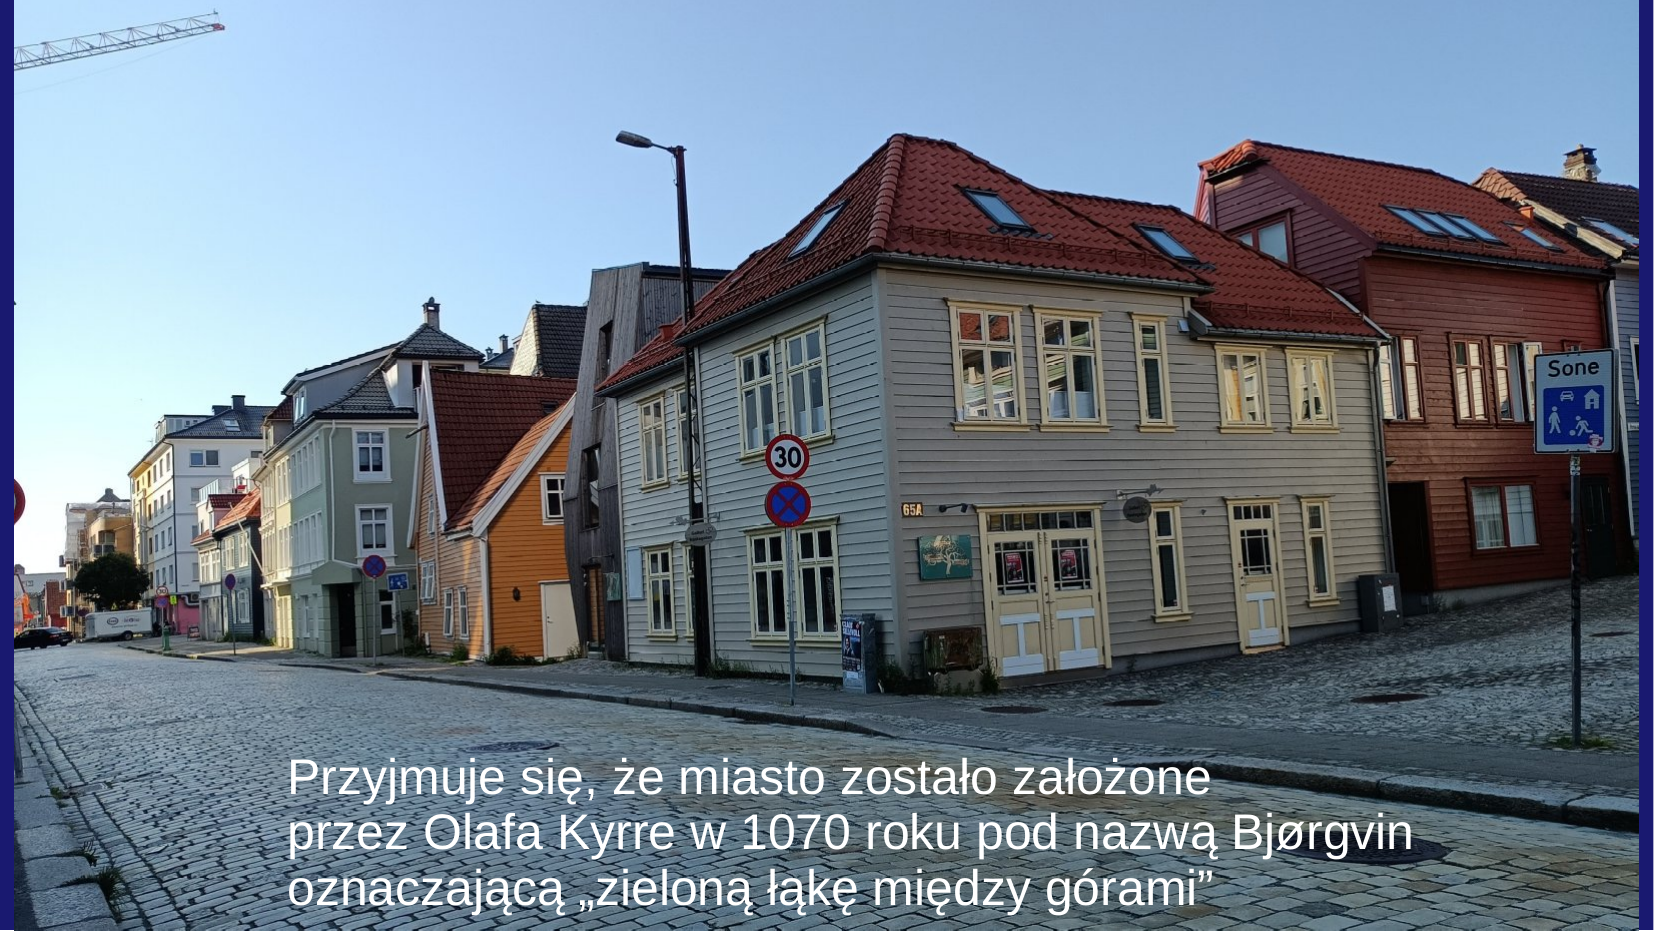

#
 Przyjmuje się, że miasto zostało założone
 przez Olafa Kyrre w 1070 roku pod nazwą Bjørgvin
 oznaczającą „zieloną łąkę między górami”